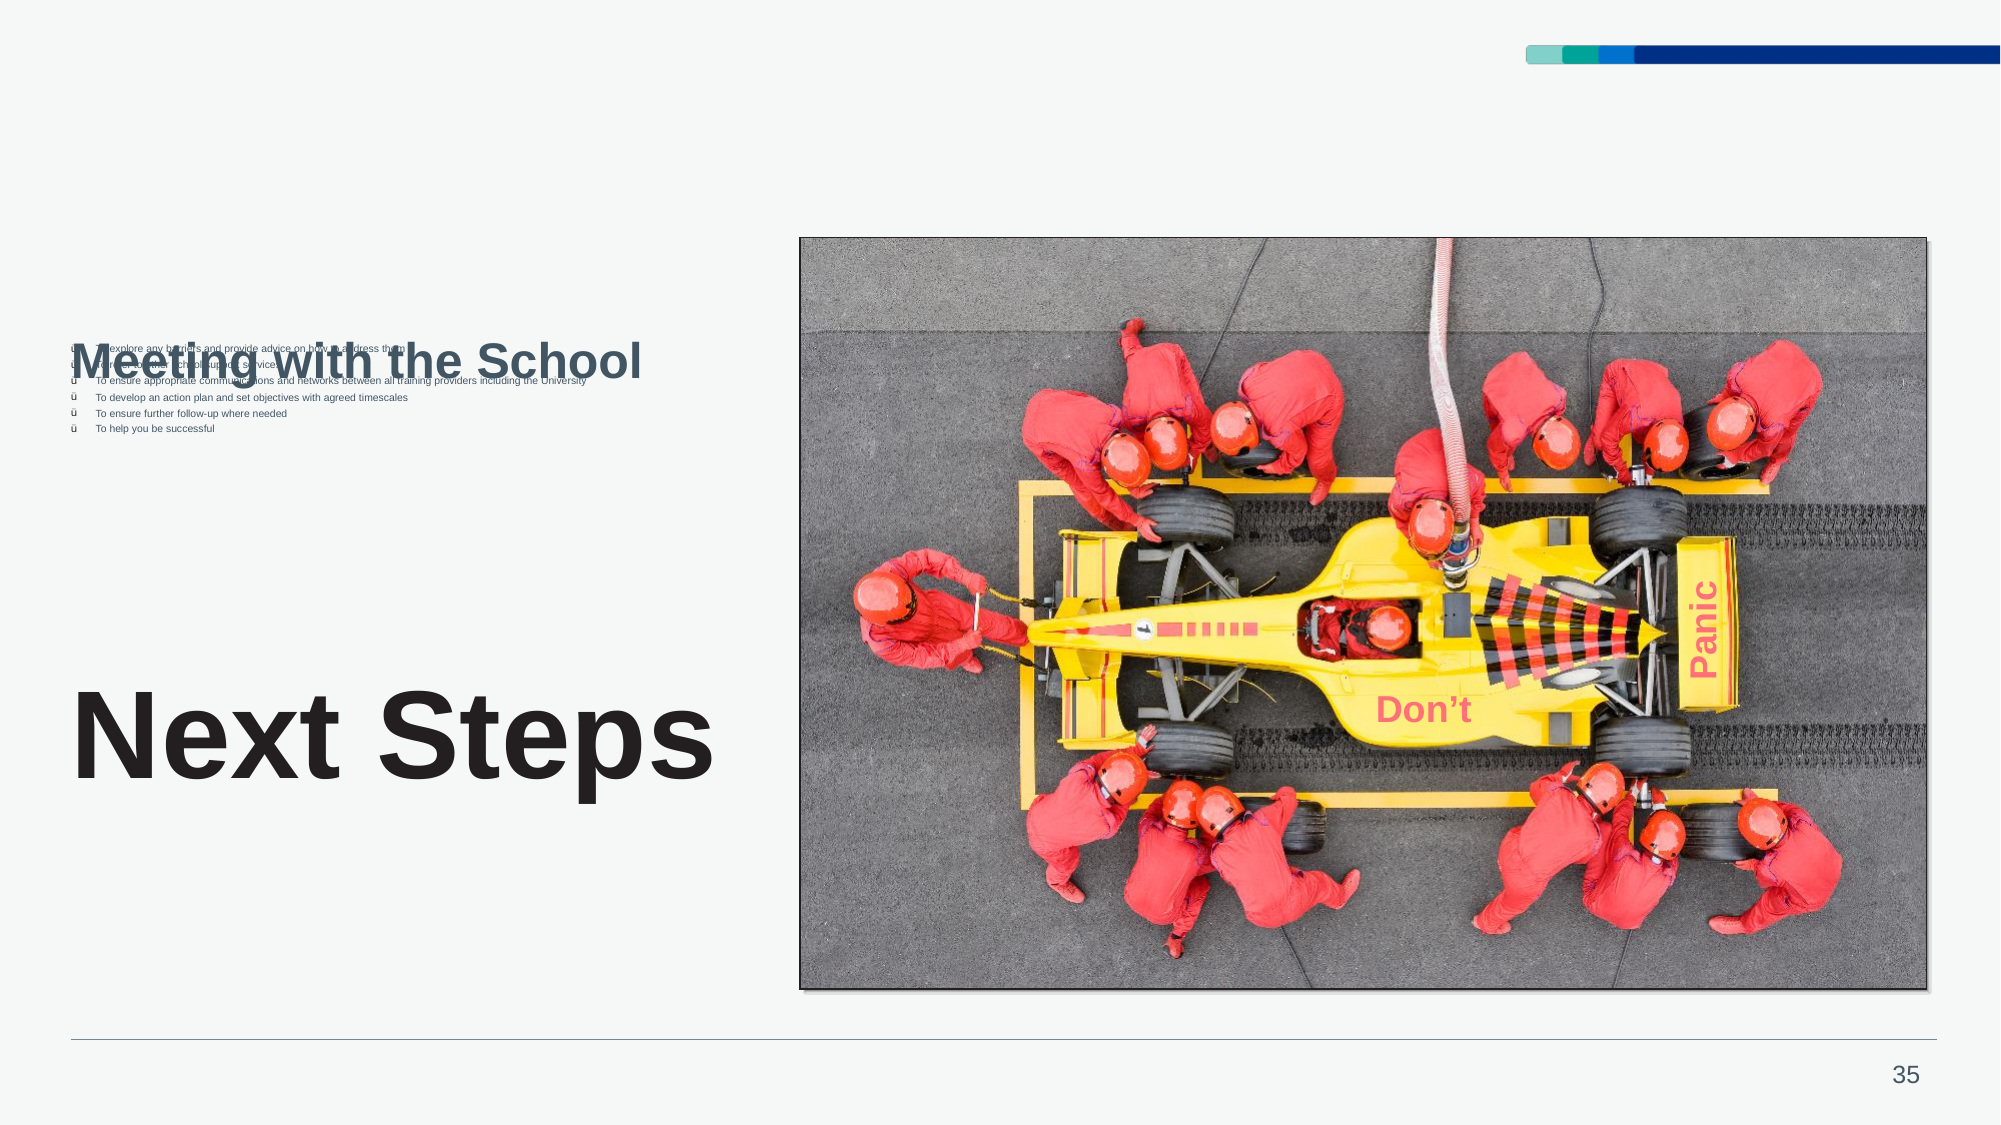

Panic
Don’t
# To explore any barriers and provide advice on how to address them
To refer to other school support services
To ensure appropriate communications and networks between all training providers including the University
To develop an action plan and set objectives with agreed timescales
To ensure further follow-up where needed
To help you be successful
Meeting with the School
Next Steps